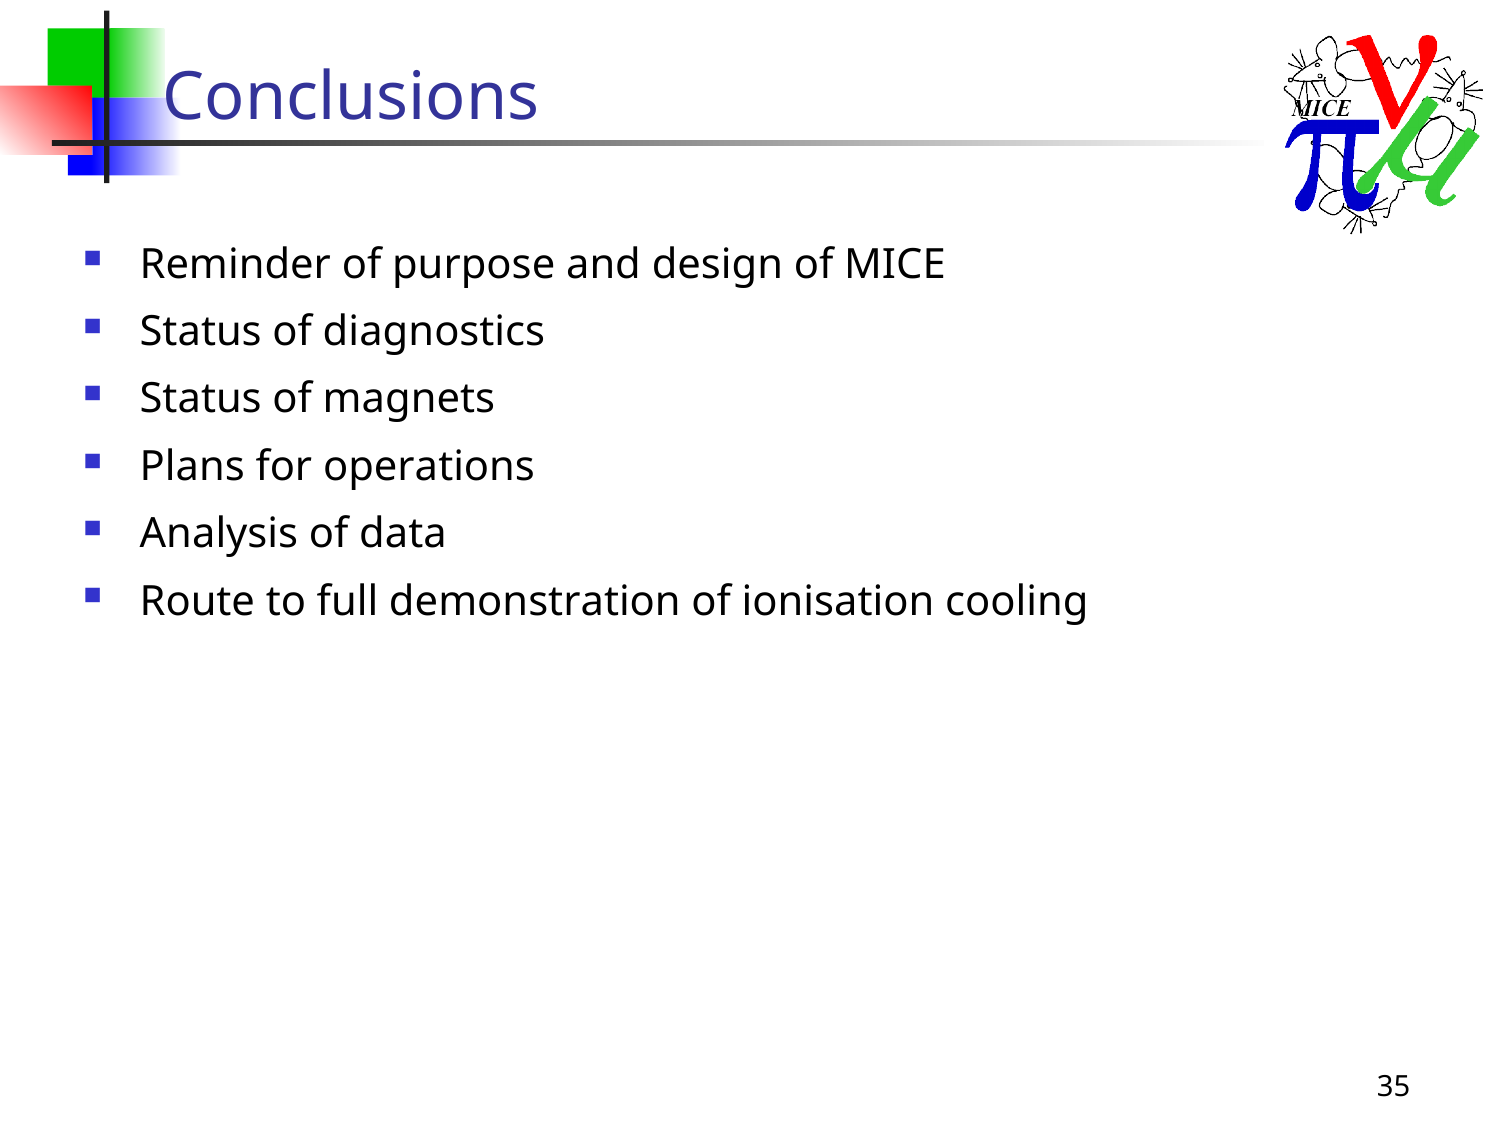

# Conclusions
Reminder of purpose and design of MICE
Status of diagnostics
Status of magnets
Plans for operations
Analysis of data
Route to full demonstration of ionisation cooling
35